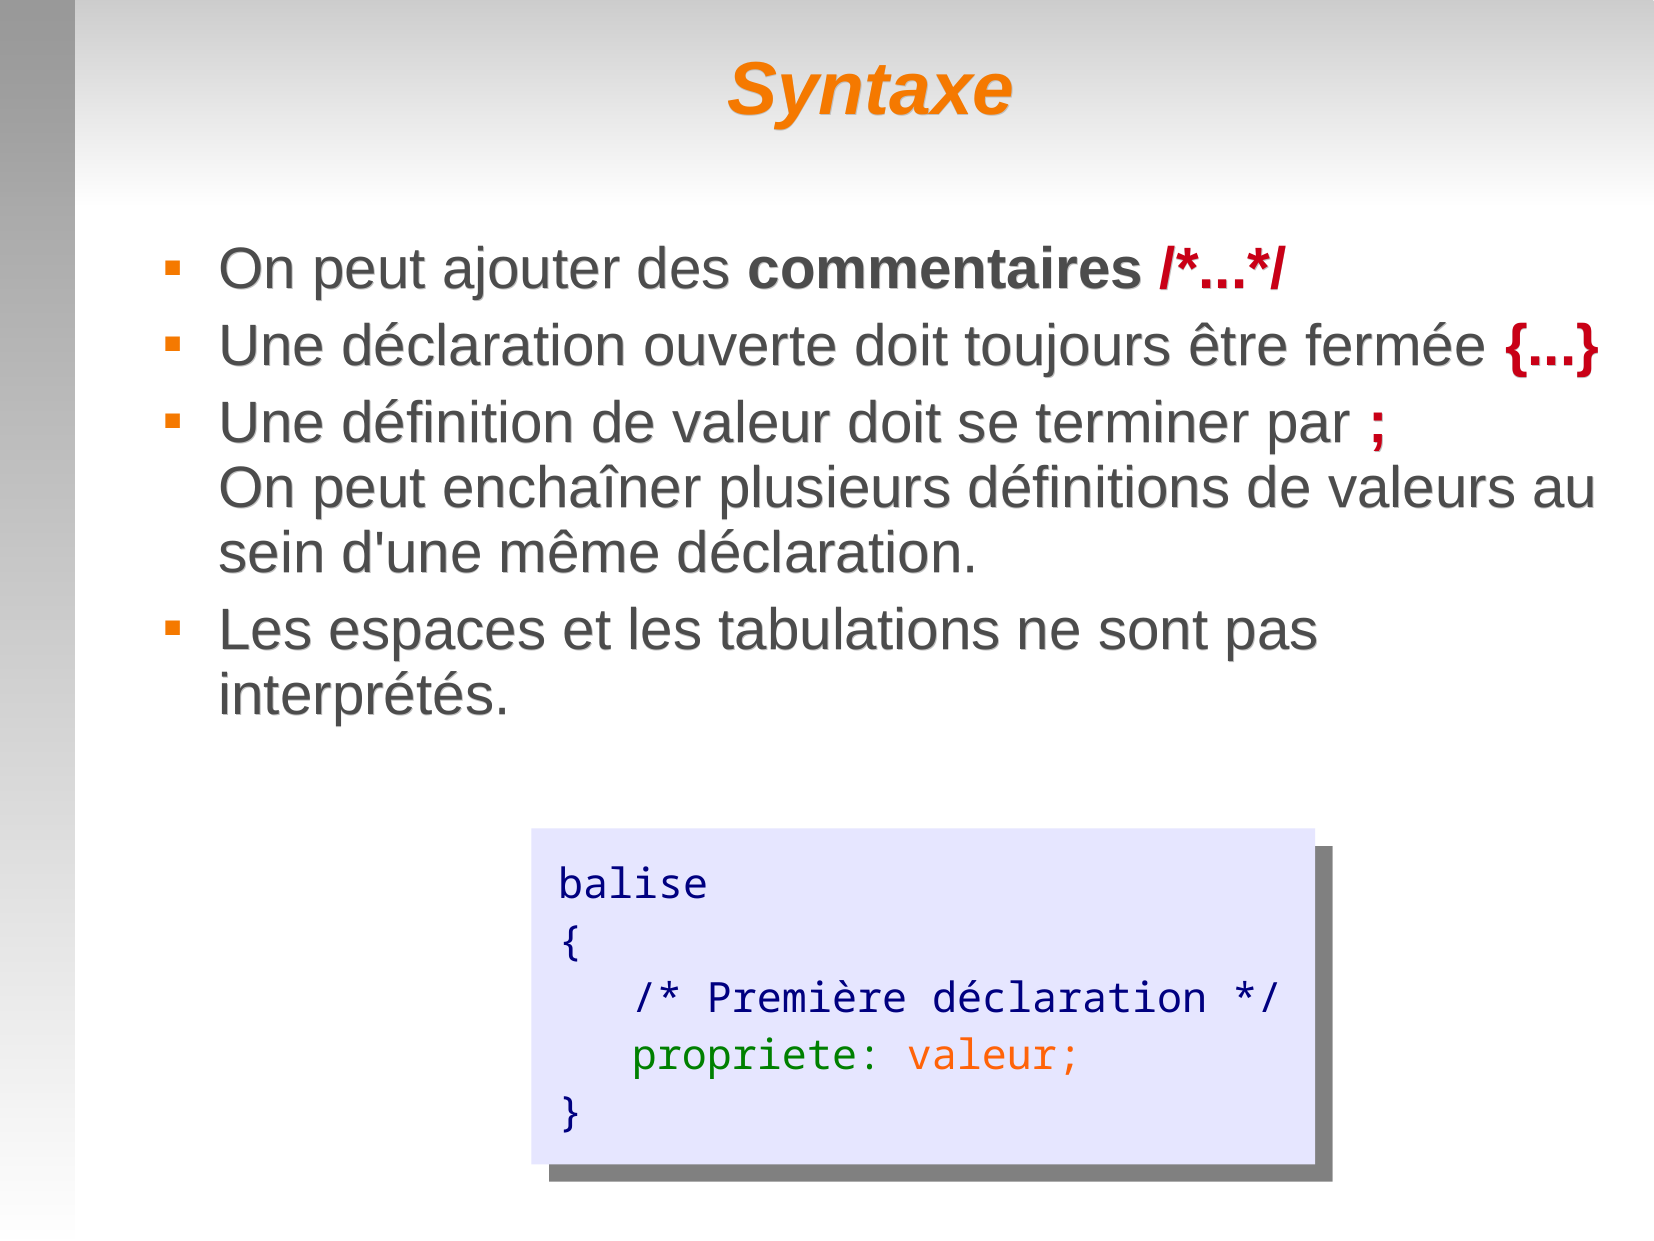

# Syntaxe
On peut ajouter des commentaires /*...*/
Une déclaration ouverte doit toujours être fermée {...}
Une définition de valeur doit se terminer par ;
On peut enchaîner plusieurs définitions de valeurs au sein d'une même déclaration.
Les espaces et les tabulations ne sont pas interprétés.
balise
{
	/* Première déclaration */
	propriete: valeur;
}